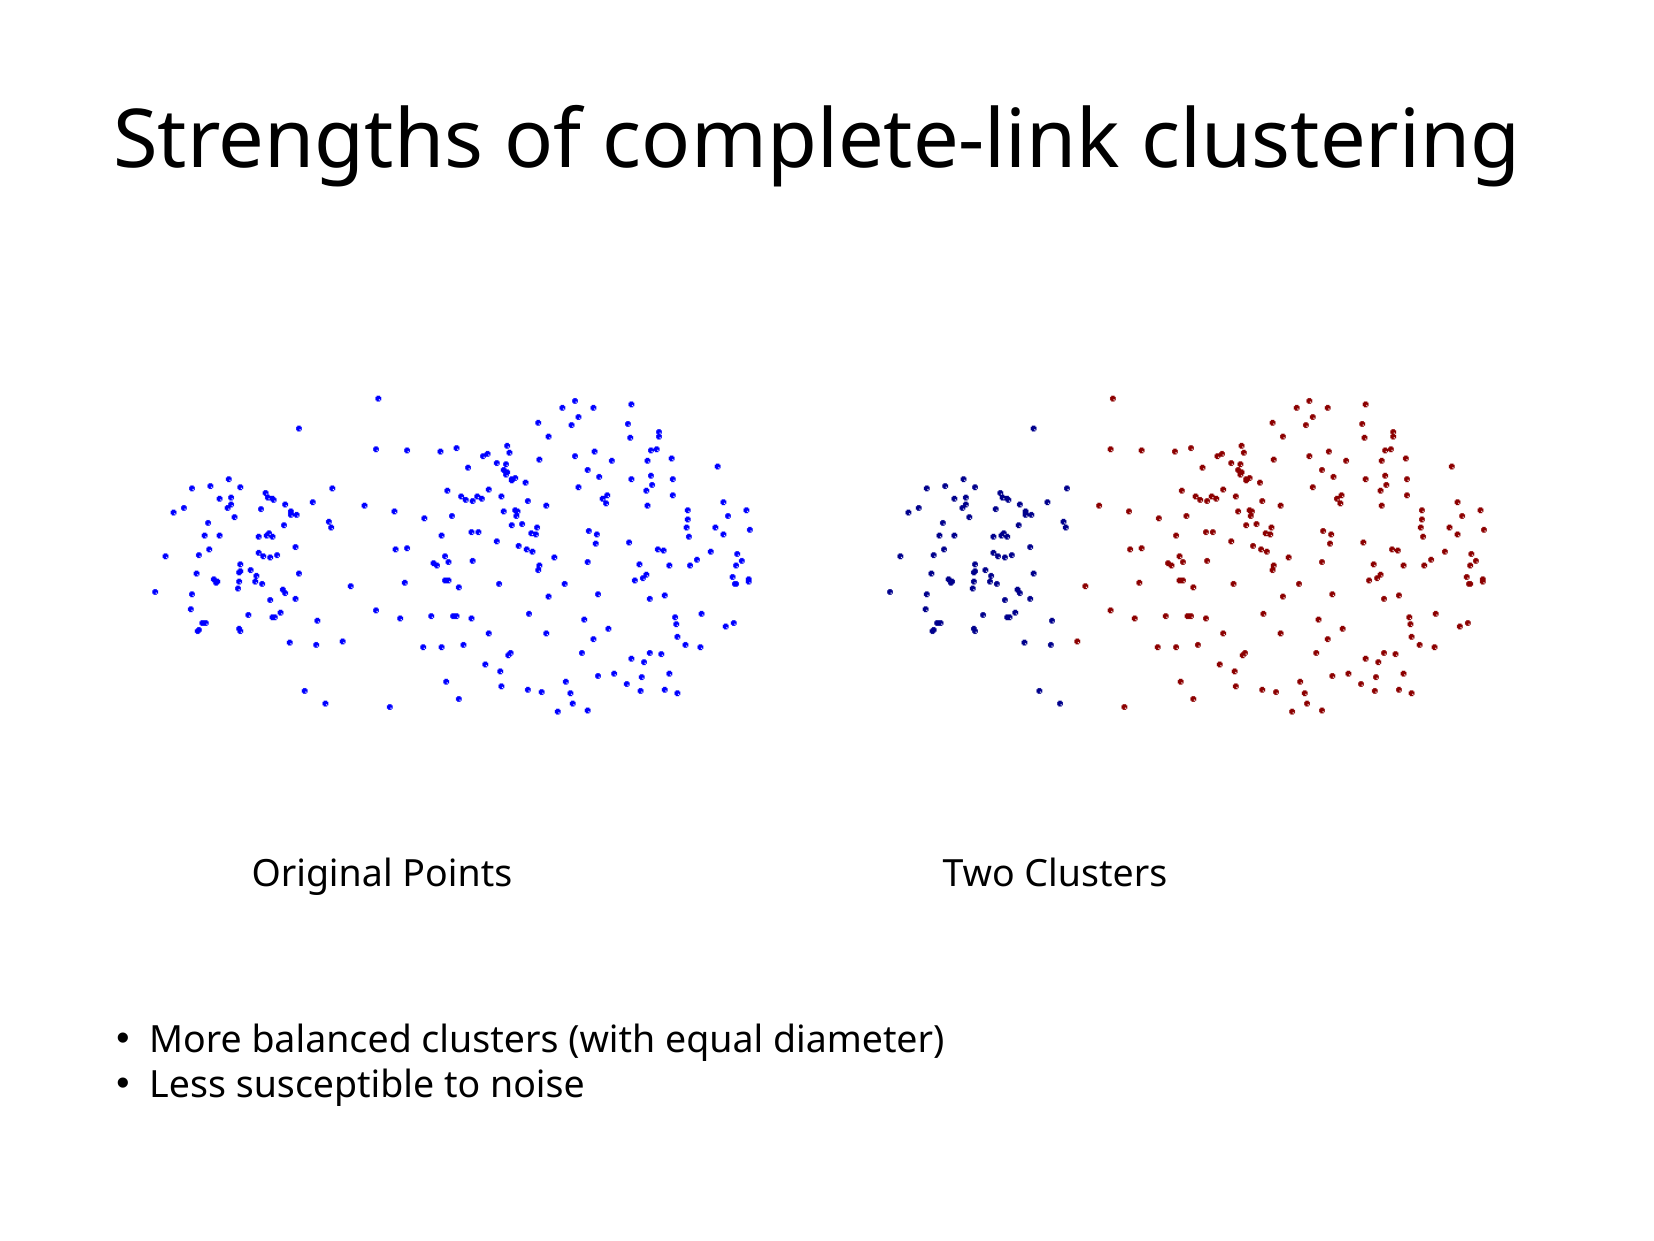

# Strengths of complete-link clustering
Two Clusters
Original Points
 More balanced clusters (with equal diameter)
 Less susceptible to noise